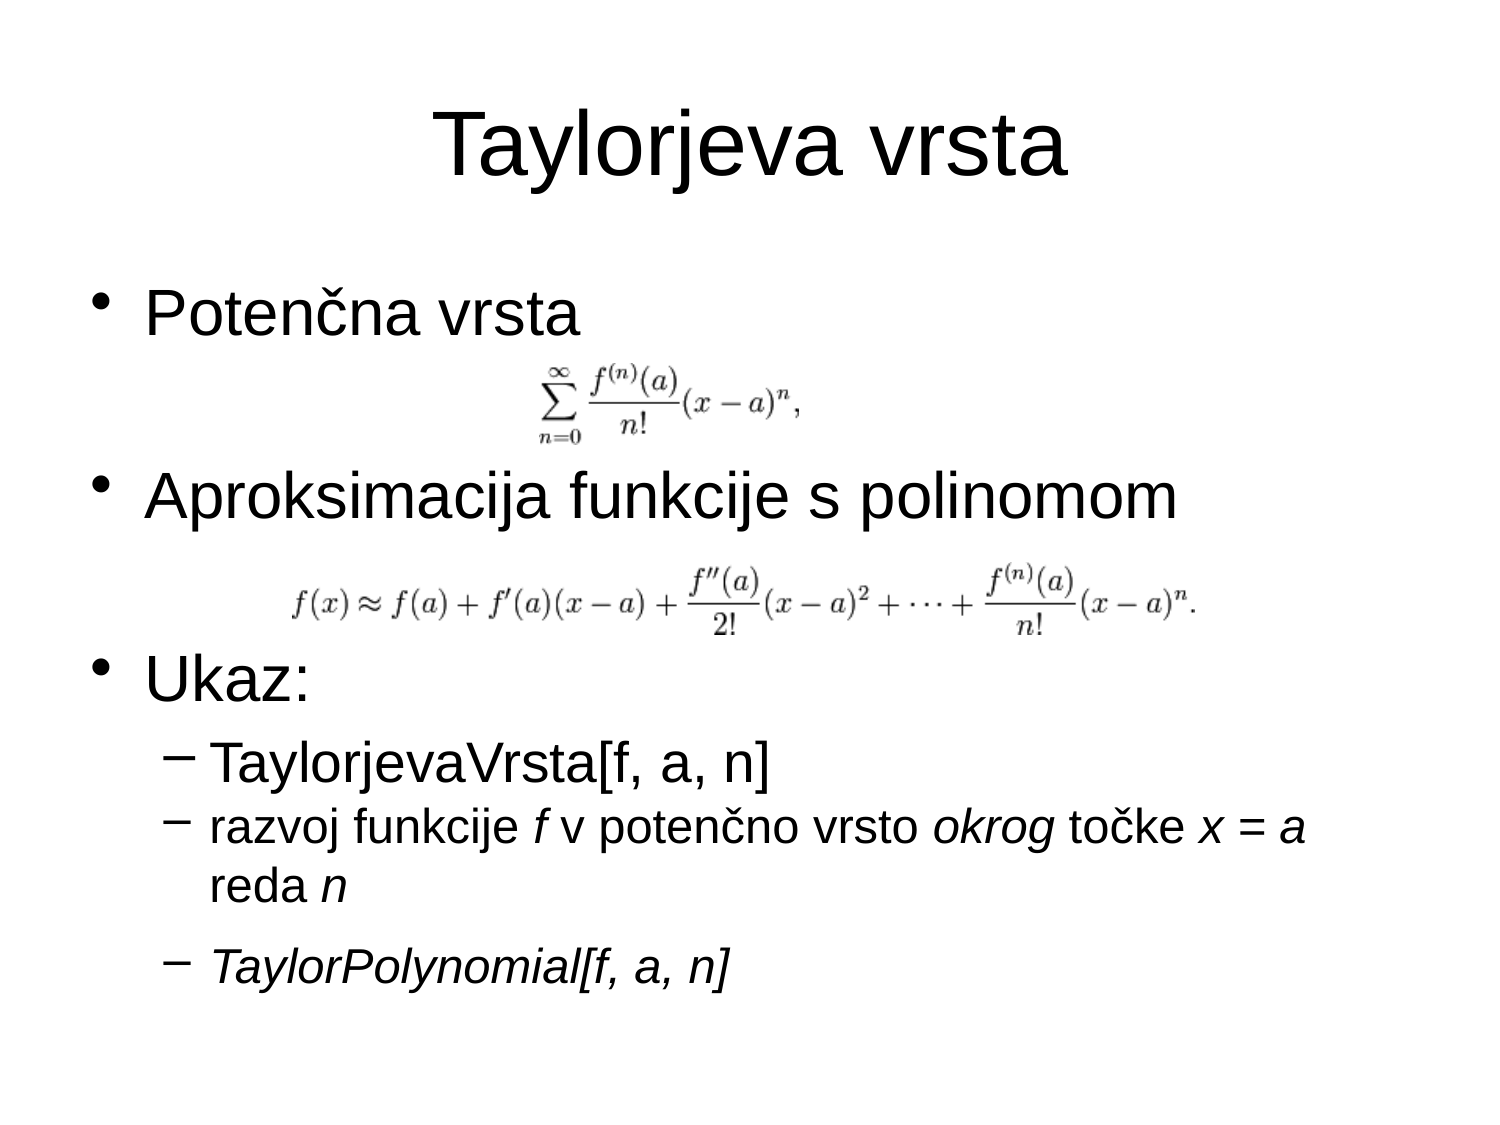

# Taylorjeva vrsta
Potenčna vrsta
Aproksimacija funkcije s polinomom
Ukaz:
TaylorjevaVrsta[f, a, n]
razvoj funkcije f v potenčno vrsto okrog točke x = a reda n
TaylorPolynomial[f, a, n]